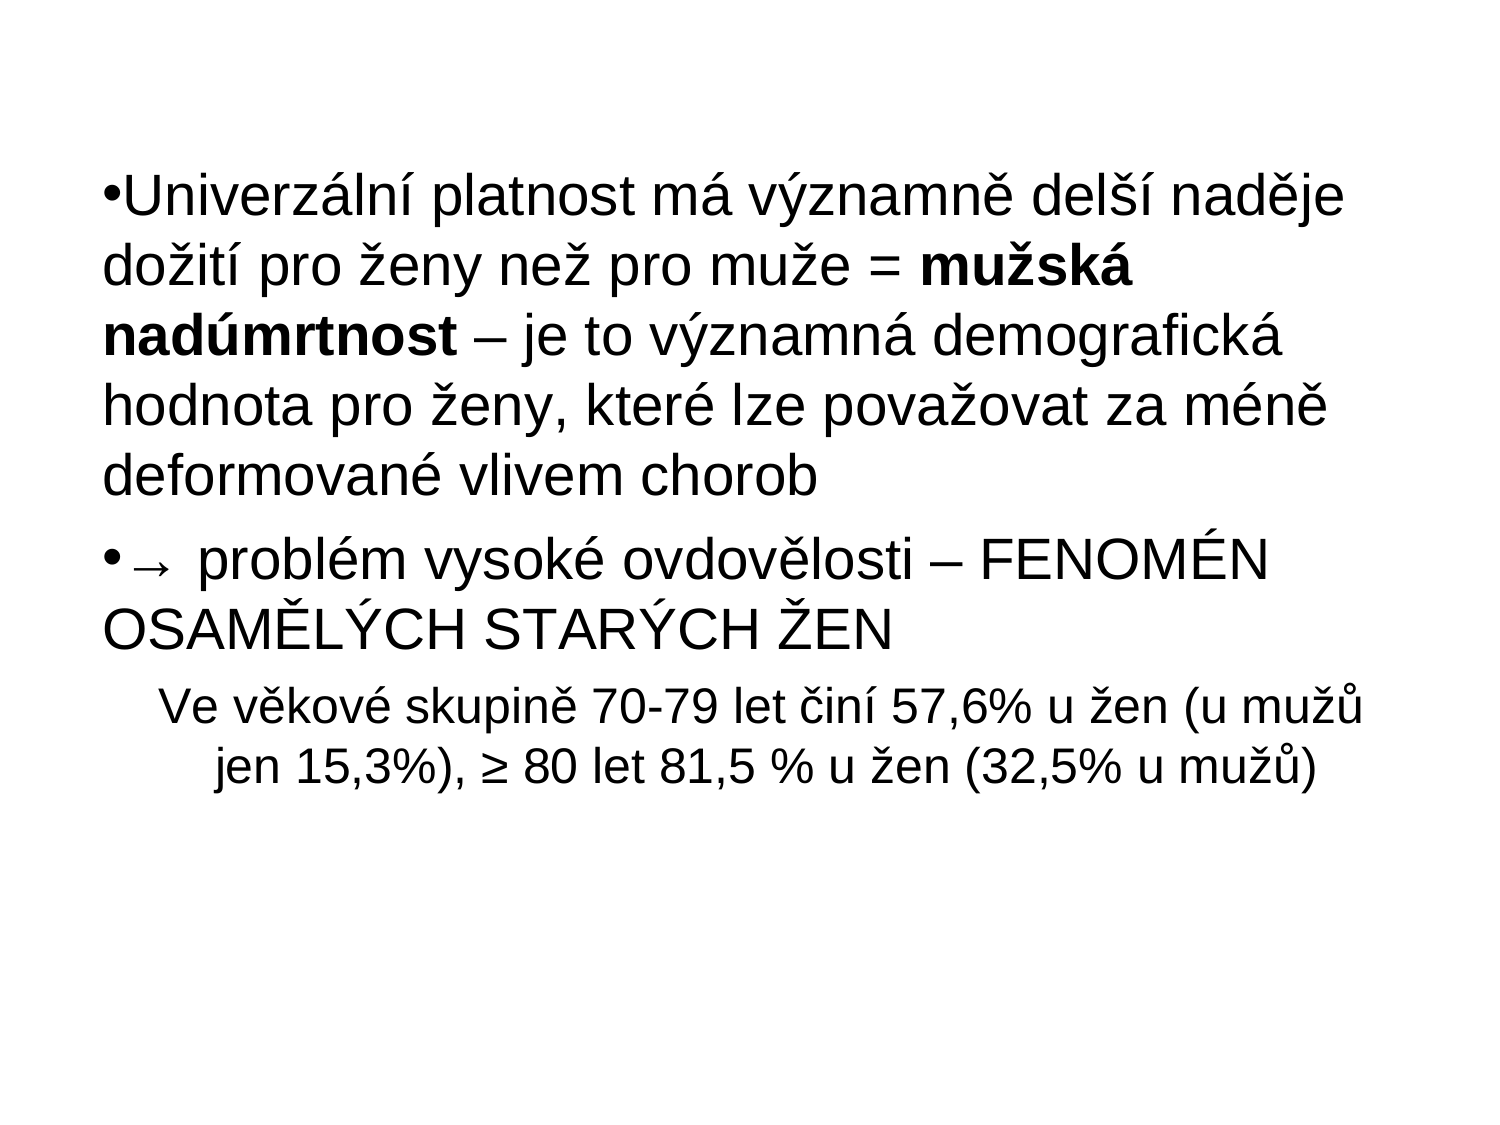

# Univerzální platnost má významně delší naděje dožití pro ženy než pro muže = mužská nadúmrtnost – je to významná demografická hodnota pro ženy, které lze považovat za méně deformované vlivem chorob
→ problém vysoké ovdovělosti – FENOMÉN OSAMĚLÝCH STARÝCH ŽEN
Ve věkové skupině 70-79 let činí 57,6% u žen (u mužů jen 15,3%), ≥ 80 let 81,5 % u žen (32,5% u mužů)